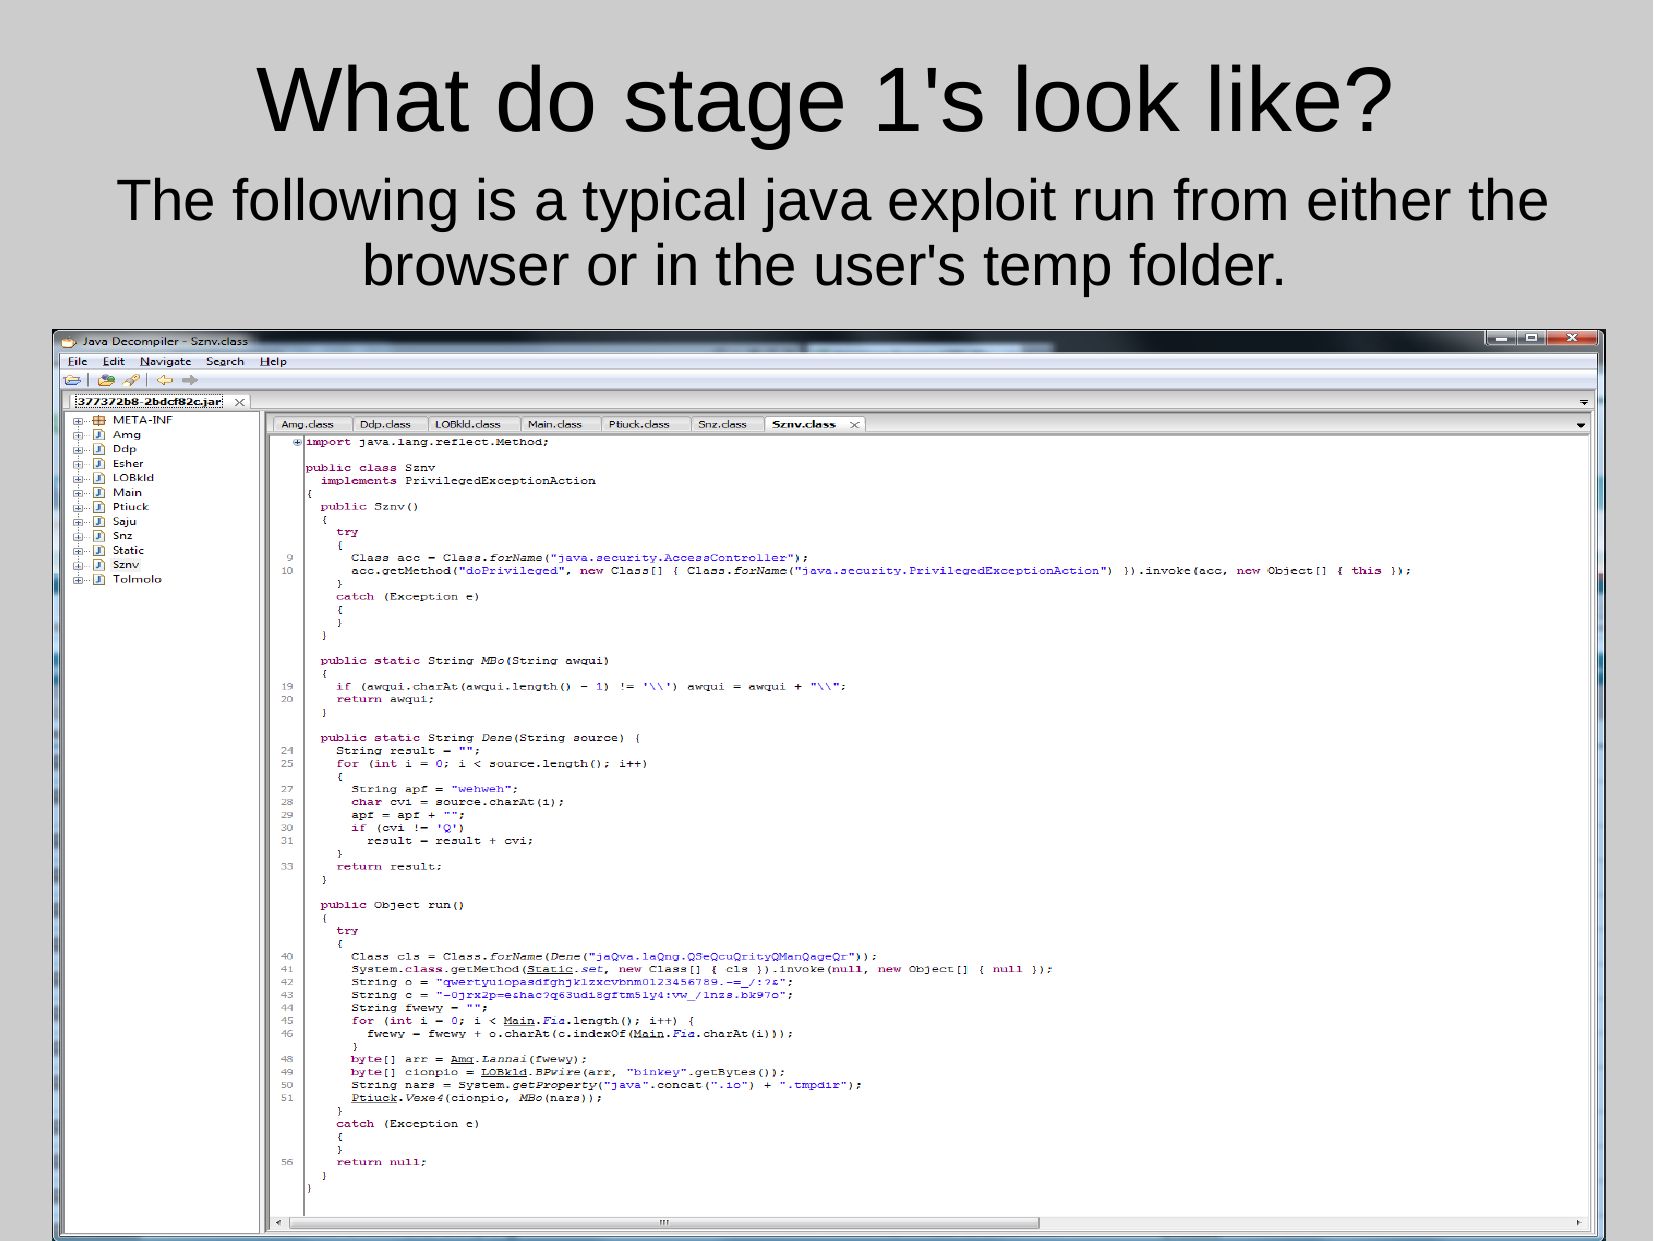

# What do stage 1's look like?
The following is a typical java exploit run from either the browser or in the user's temp folder.